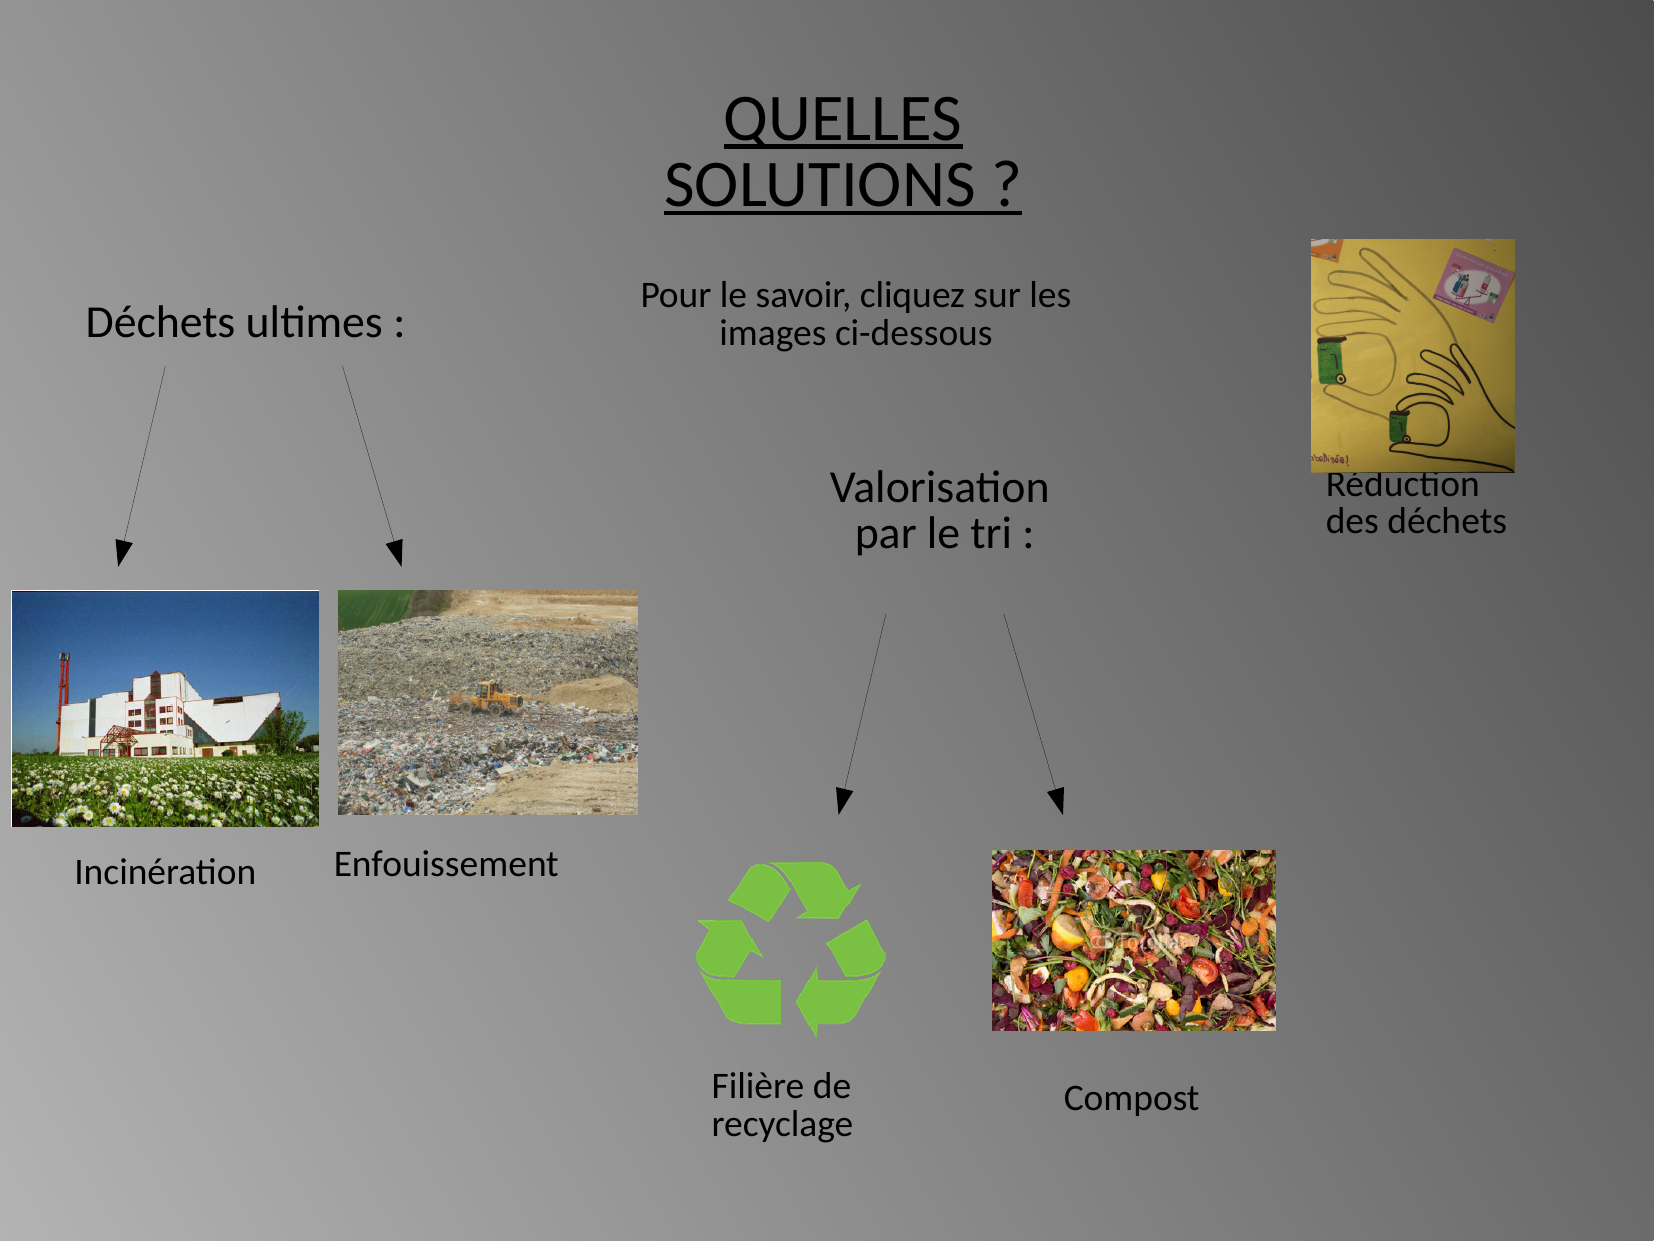

QUELLES SOLUTIONS ?
Pour le savoir, cliquez sur les images ci-dessous
Déchets ultimes :
Réduction
des déchets
Valorisation
par le tri :
Enfouissement
Incinération
Filière de recyclage
Compost